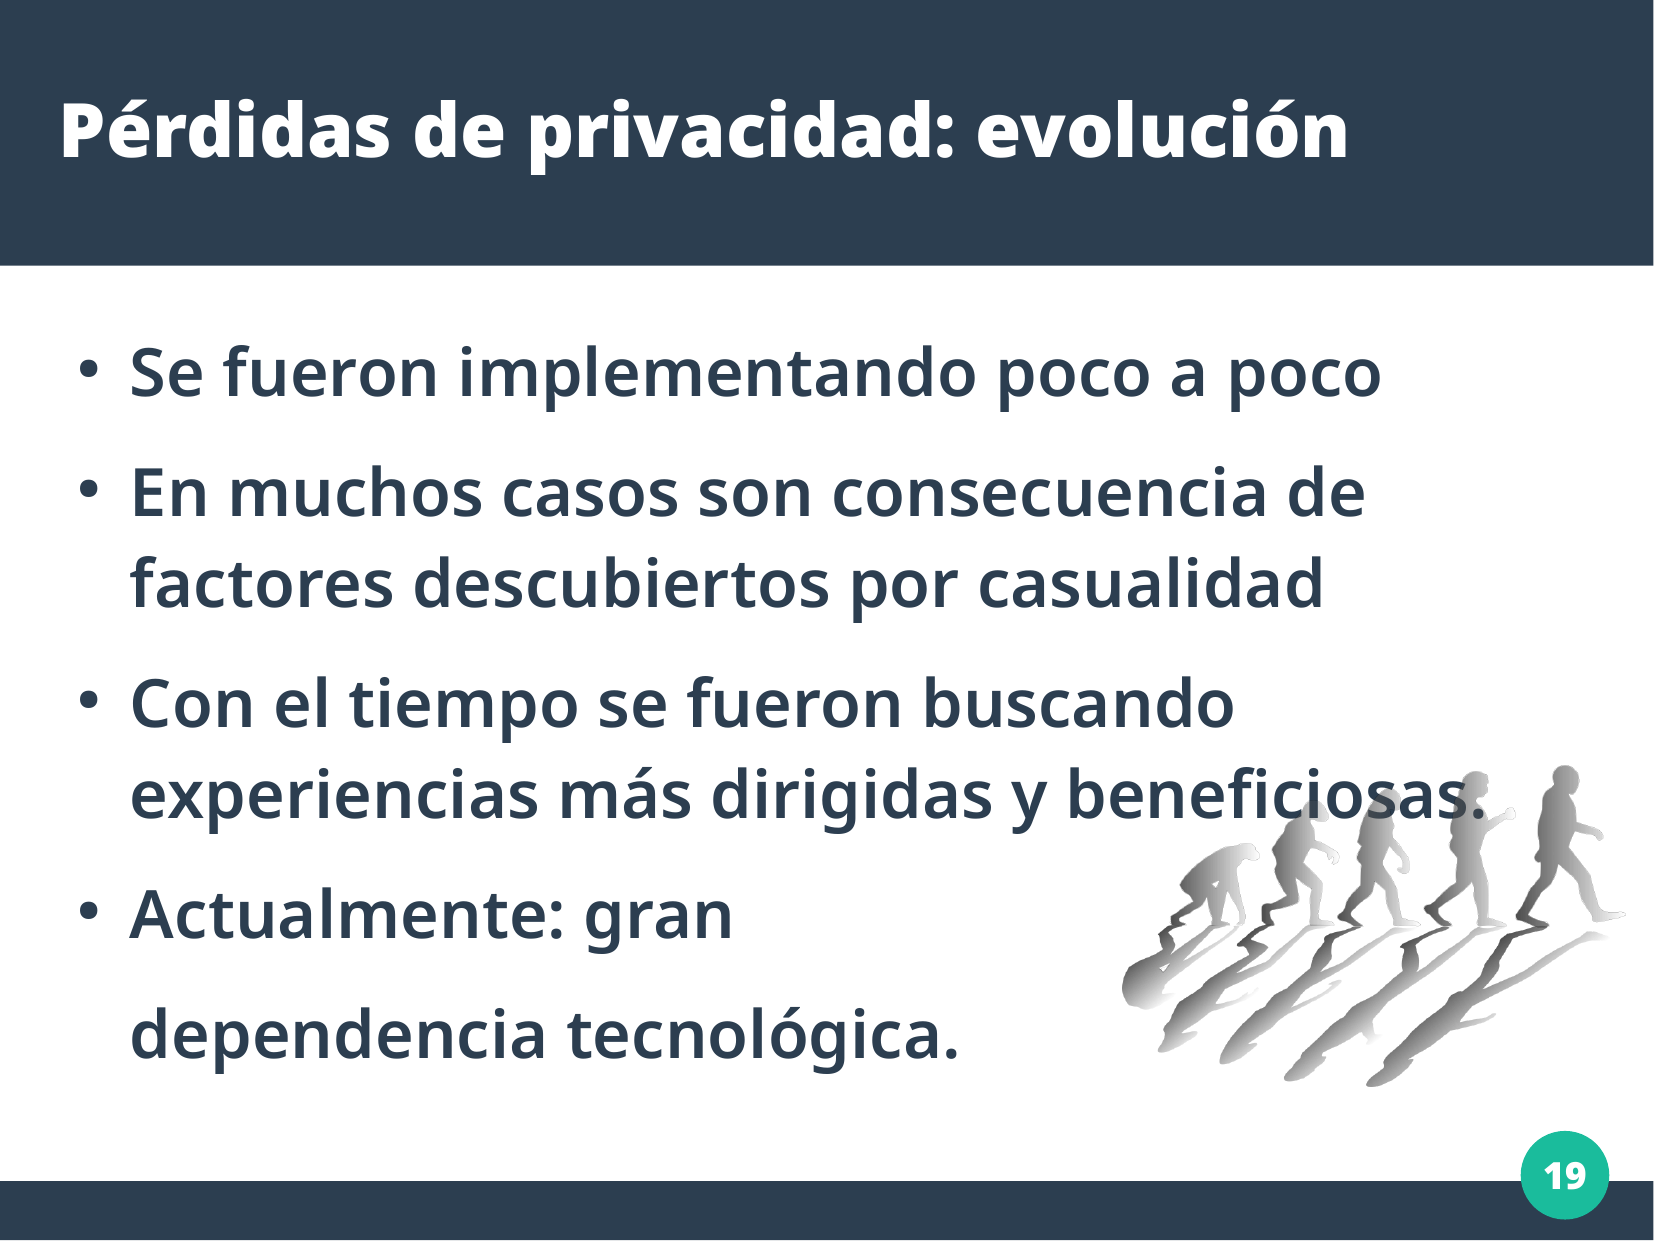

# Pérdidas de privacidad: evolución
Se fueron implementando poco a poco
En muchos casos son consecuencia de factores descubiertos por casualidad
Con el tiempo se fueron buscando experiencias más dirigidas y beneficiosas.
Actualmente: gran
dependencia tecnológica.
19